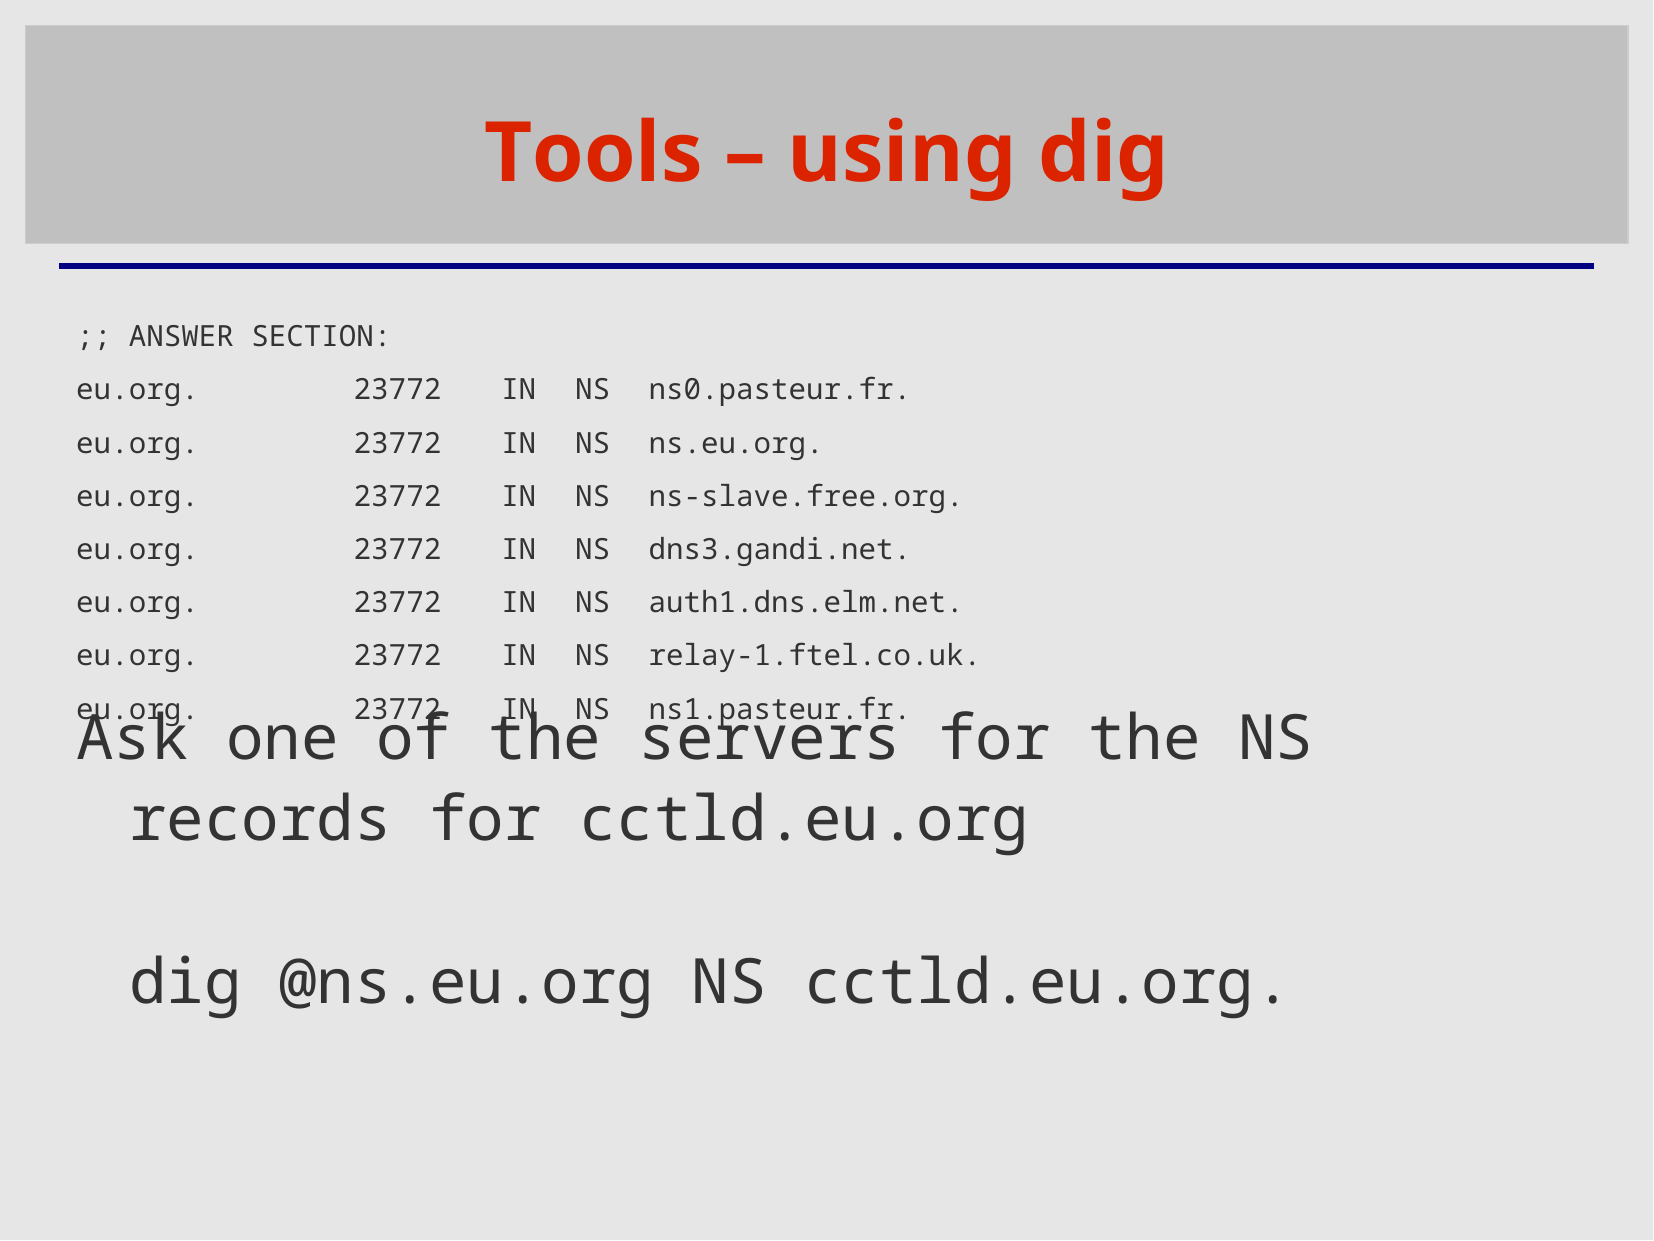

# Tools – using dig
;; ANSWER SECTION:
eu.org.			23772	IN	NS	ns0.pasteur.fr.
eu.org.			23772	IN	NS	ns.eu.org.
eu.org.			23772	IN	NS	ns-slave.free.org.
eu.org.			23772	IN	NS	dns3.gandi.net.
eu.org.			23772	IN	NS	auth1.dns.elm.net.
eu.org.			23772	IN	NS	relay-1.ftel.co.uk.
eu.org.			23772	IN	NS	ns1.pasteur.fr.
Ask one of the servers for the NS records for cctld.eu.org
dig @ns.eu.org NS cctld.eu.org.